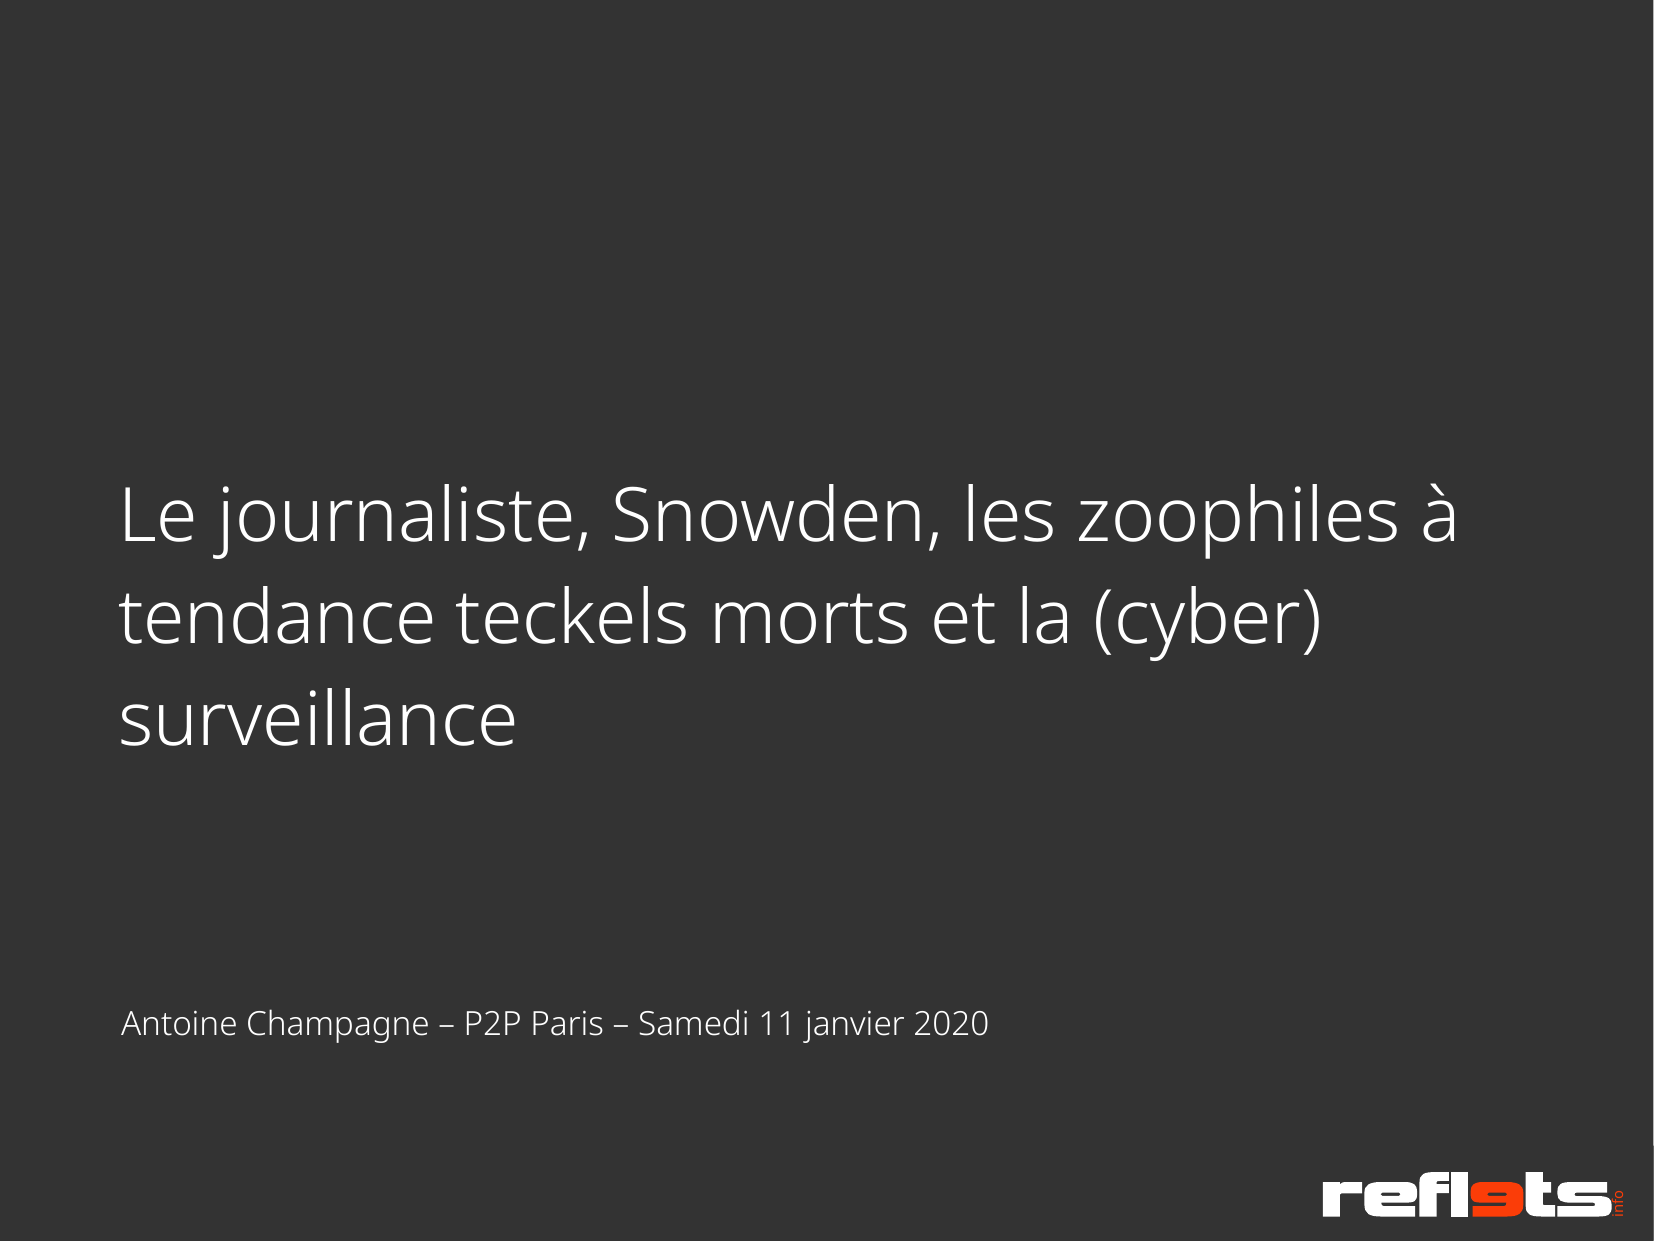

# Le journaliste, Snowden, les zoophiles à tendance teckels morts et la (cyber) surveillance
Antoine Champagne – P2P Paris – Samedi 11 janvier 2020